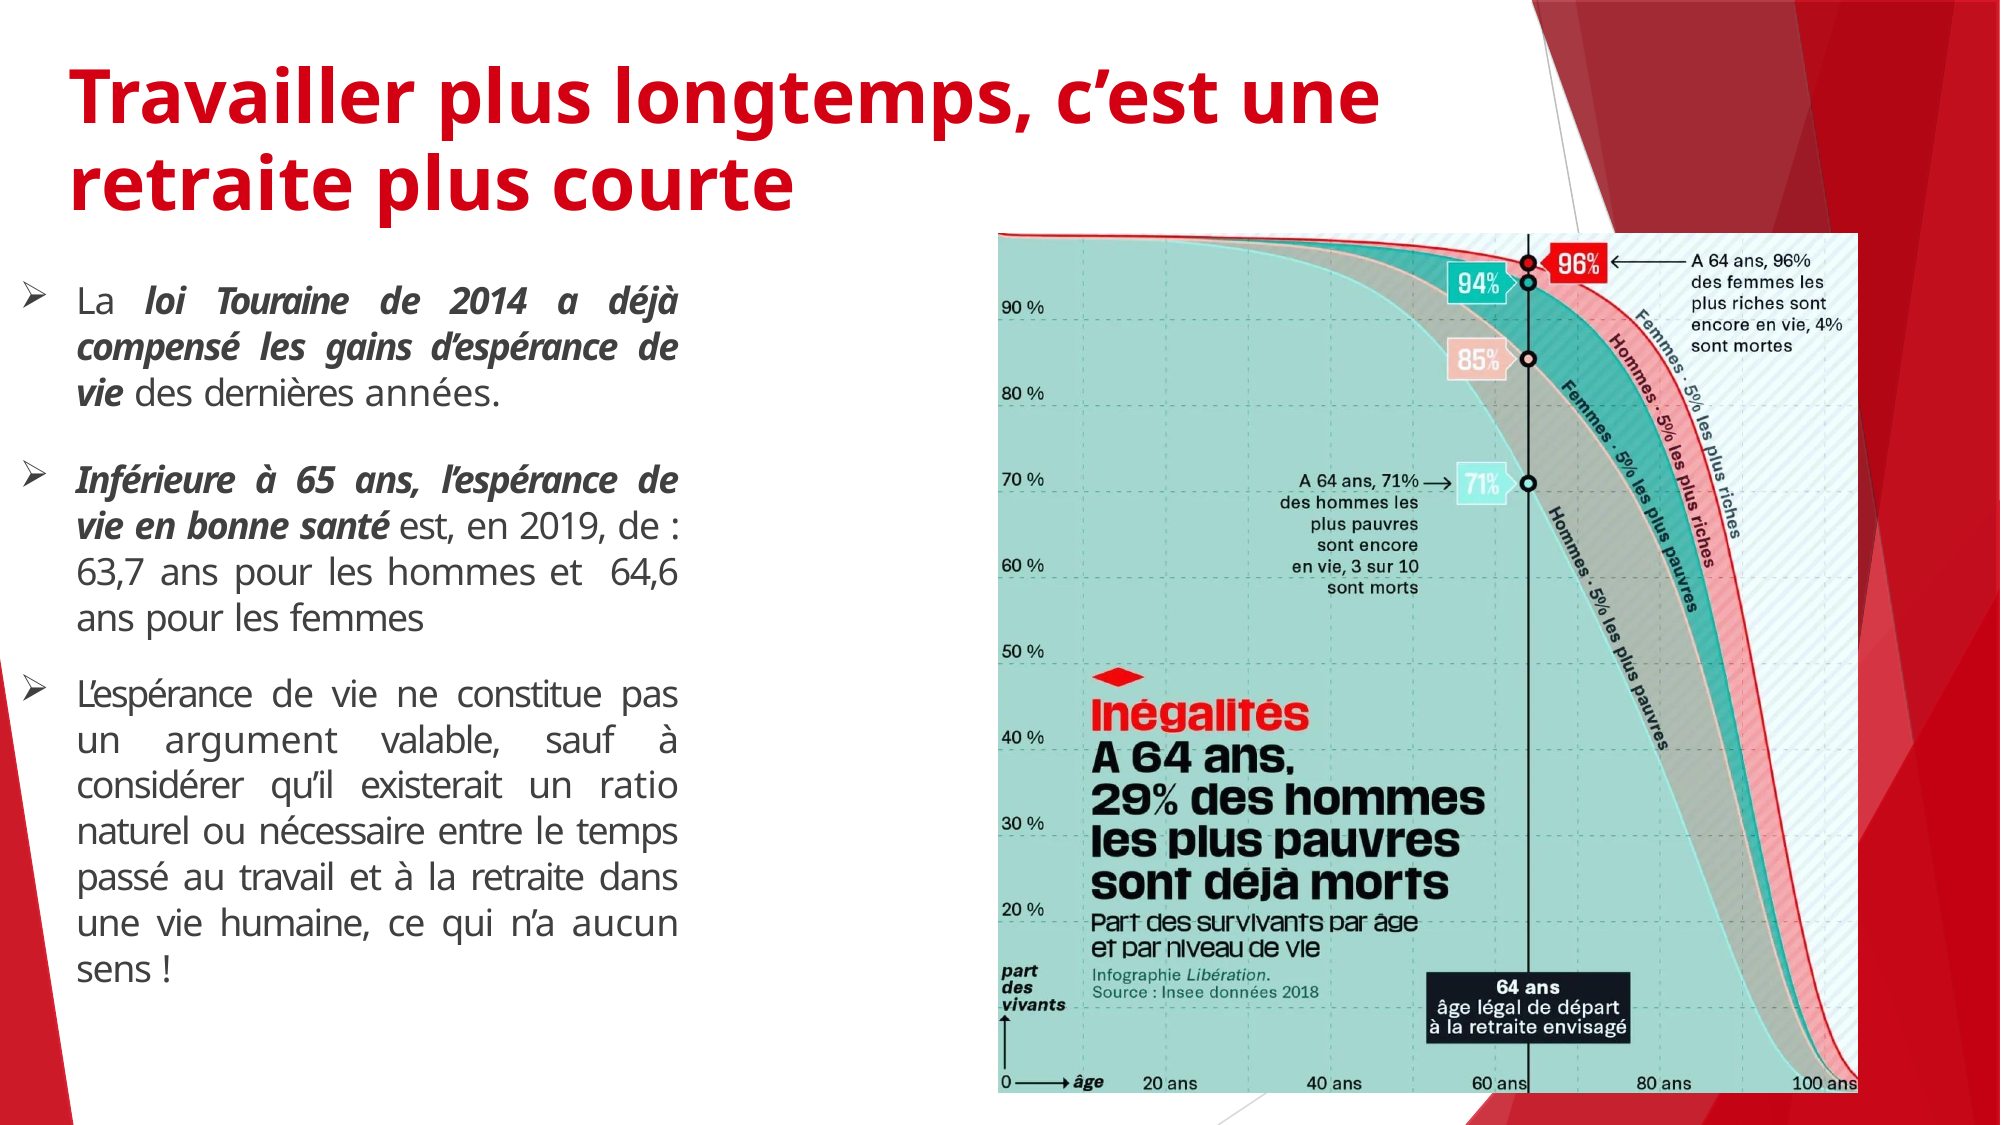

# Travailler plus longtemps, c’est une retraite plus courte
La loi Touraine de 2014 a déjà compensé les gains d’espérance de vie des dernières années.
Inférieure à 65 ans, l’espérance de vie en bonne santé est, en 2019, de : 63,7 ans pour les hommes et 64,6 ans pour les femmes
L’espérance de vie ne constitue pas un argument valable, sauf à considérer qu’il existerait un ratio naturel ou nécessaire entre le temps passé au travail et à la retraite dans une vie humaine, ce qui n’a aucun sens !